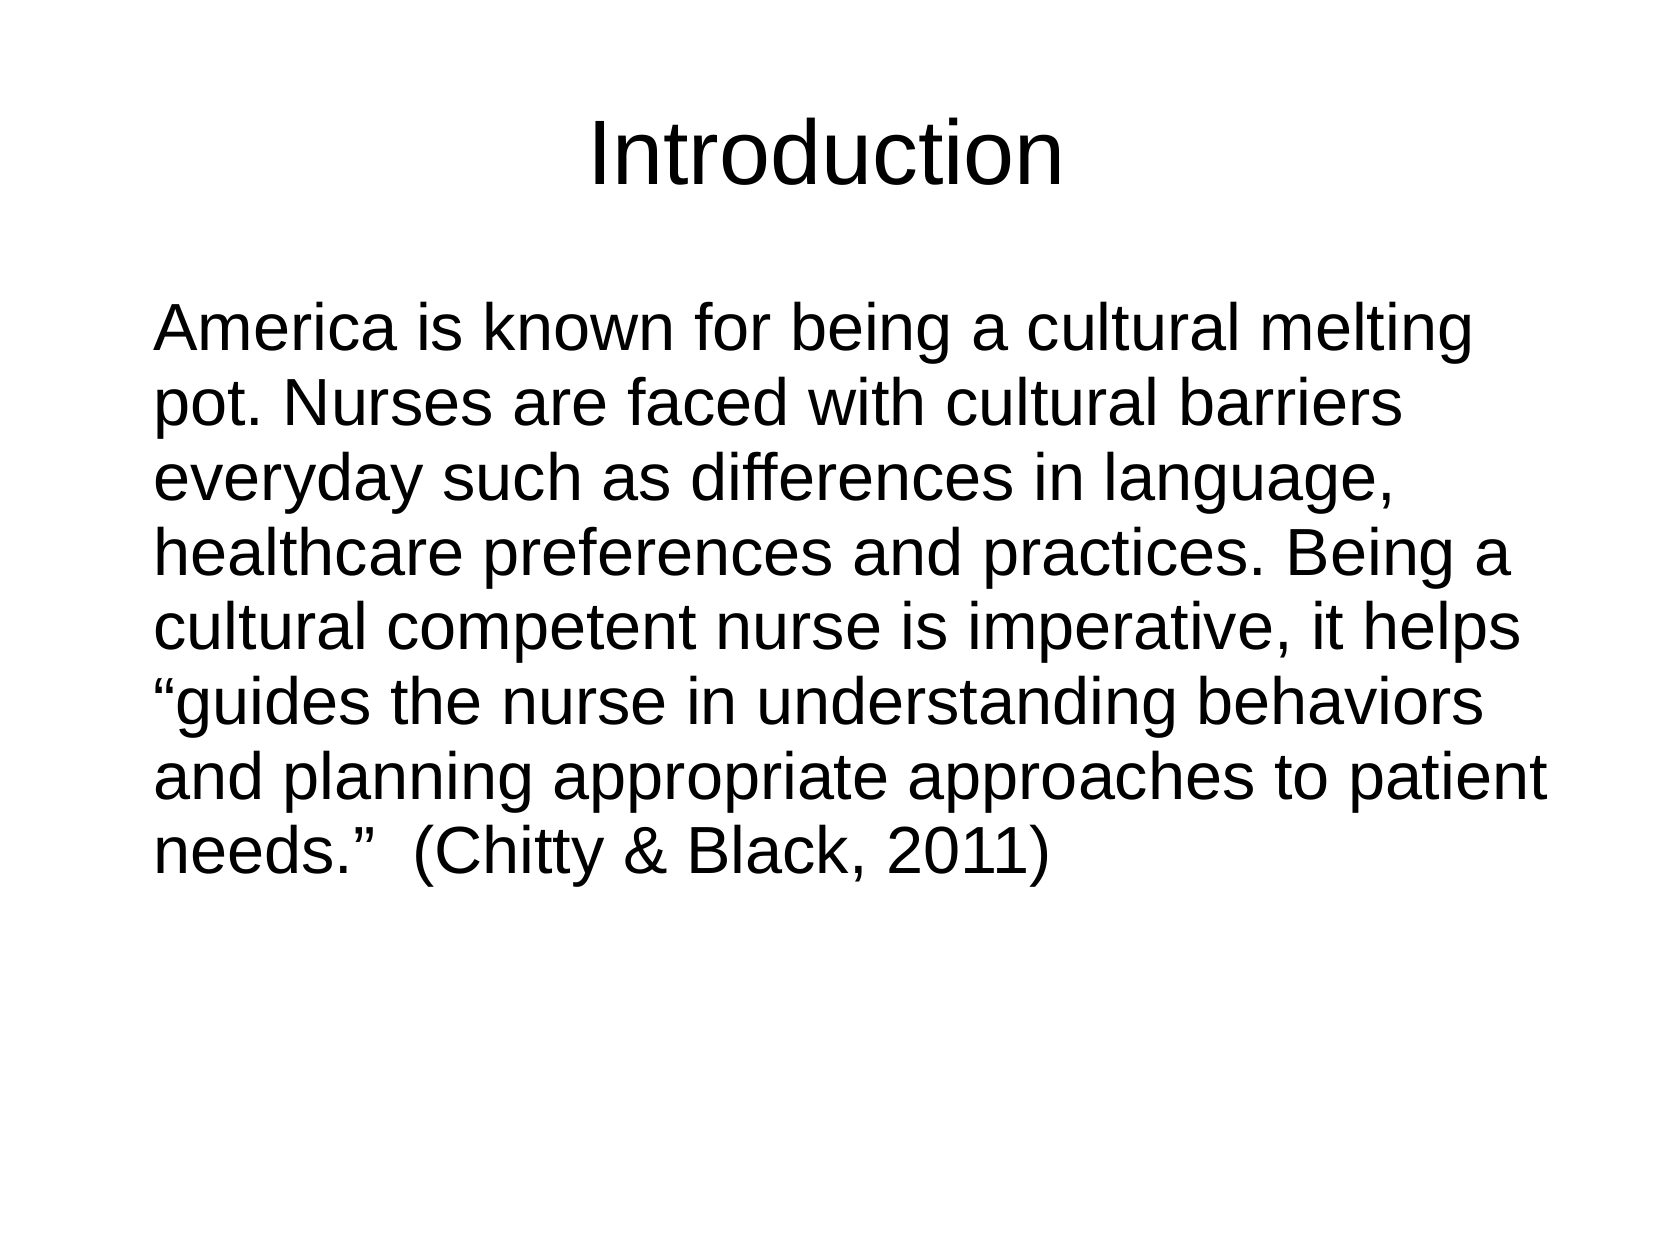

# Introduction
America is known for being a cultural melting pot. Nurses are faced with cultural barriers everyday such as differences in language, healthcare preferences and practices. Being a cultural competent nurse is imperative, it helps “guides the nurse in understanding behaviors and planning appropriate approaches to patient needs.” (Chitty & Black, 2011)